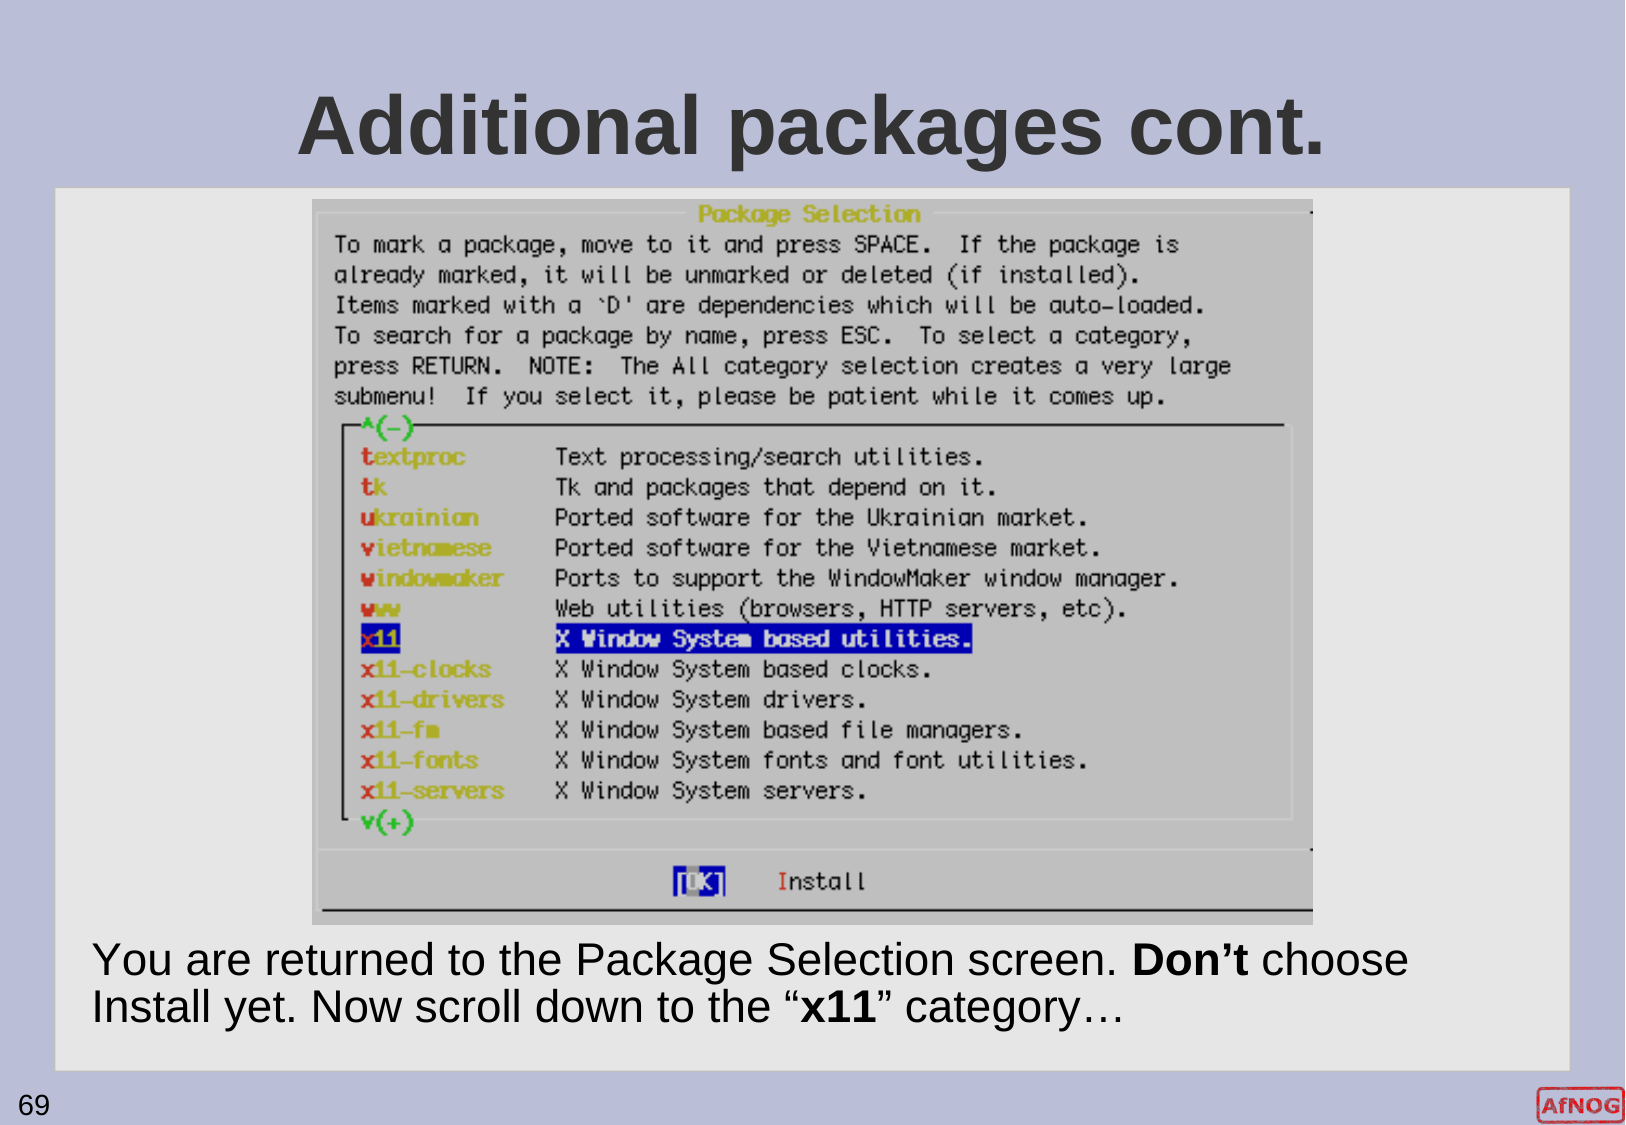

# Additional packages cont.
You are returned to the Package Selection screen. Don’t choose Install yet. Now scroll down to the “x11” category…